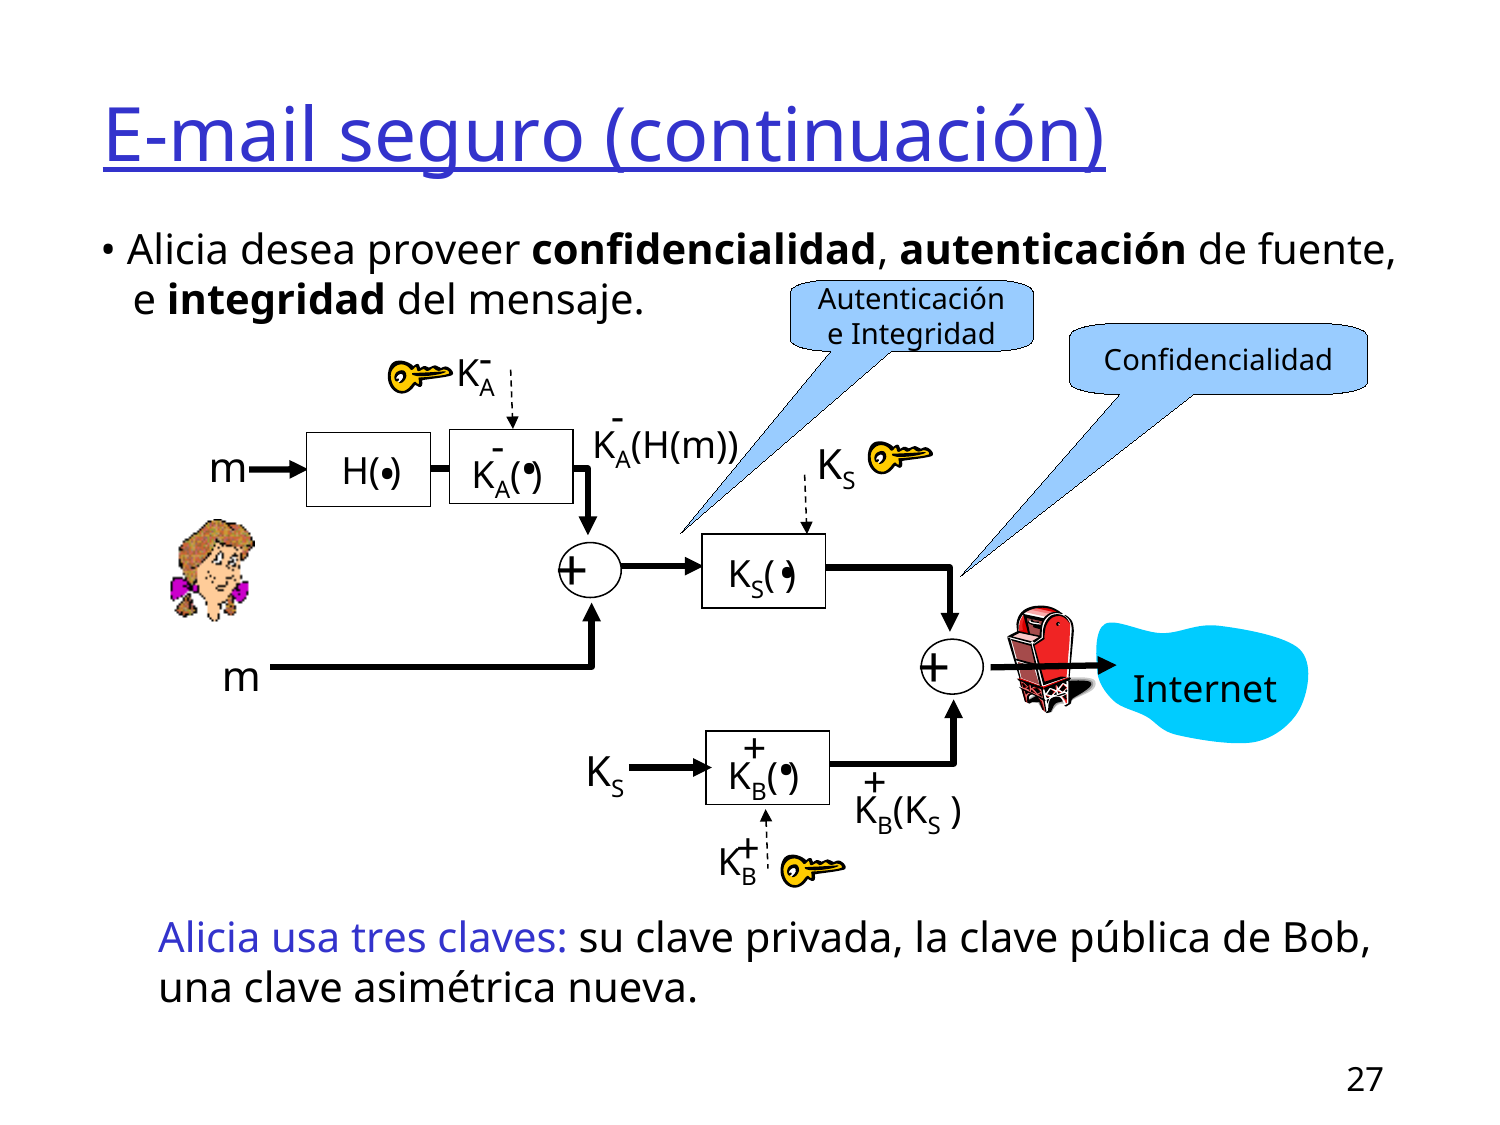

# E-mail seguro (continuación)
 Alicia desea proveer confidencialidad, autenticación de fuente,
 e integridad del mensaje.
Autenticación
e Integridad
Confidencialidad
-
KA
.
-
KA( )
-
KA(H(m))
.
H( )
KS
m
.
KS( )
+
+
m
Internet
.
+
KB( )
KS
+
KB(KS )
+
KB
Alicia usa tres claves: su clave privada, la clave pública de Bob, una clave asimétrica nueva.
27